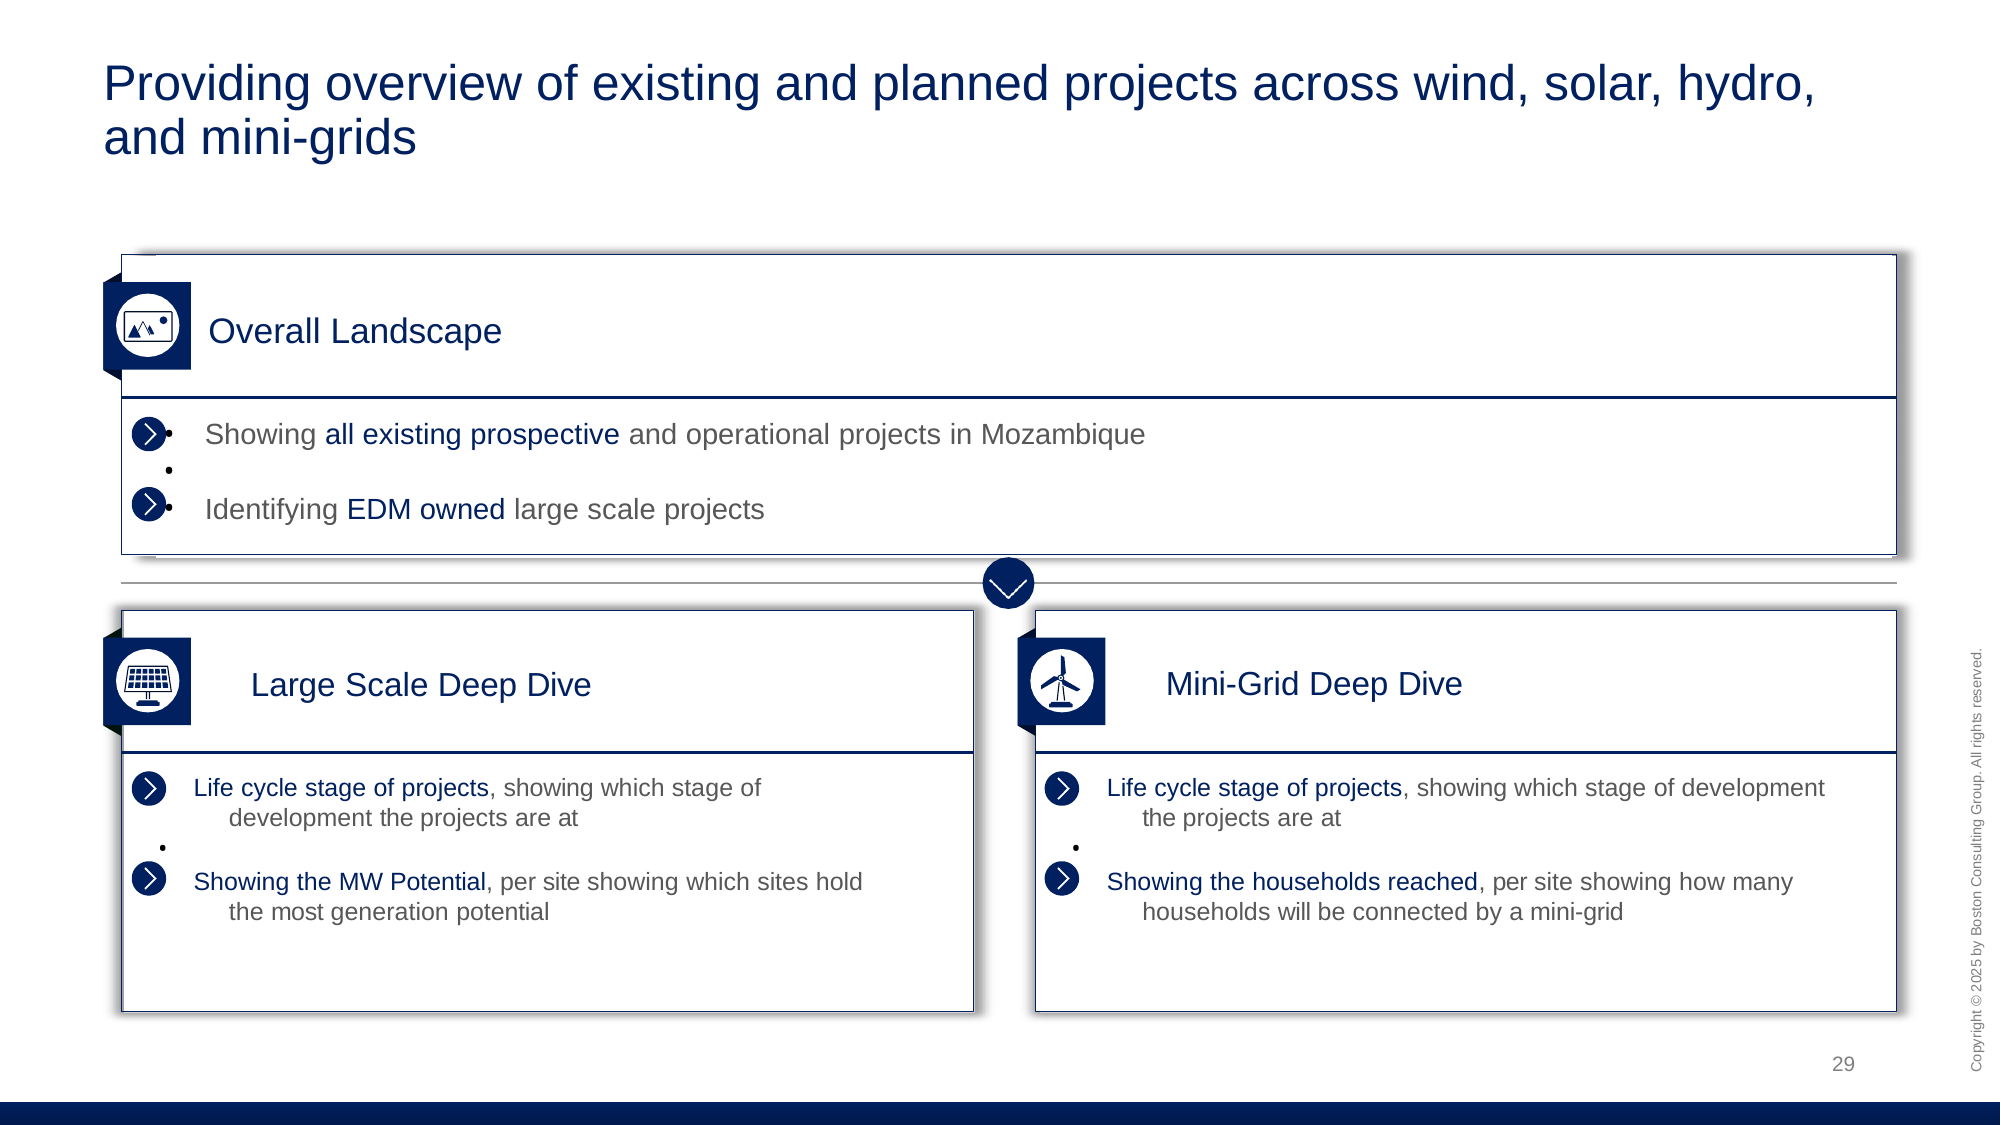

# Providing overview of existing and planned projects across wind, solar, hydro, and mini-grids
Overall Landscape
Showing all existing prospective and operational projects in Mozambique
Identifying EDM owned large scale projects
Mini-Grid Deep Dive
Life cycle stage of projects, showing which stage of development the projects are at
Showing the households reached, per site showing how many households will be connected by a mini-grid
Large Scale Deep Dive
Life cycle stage of projects, showing which stage of development the projects are at
Showing the MW Potential, per site showing which sites hold the most generation potential